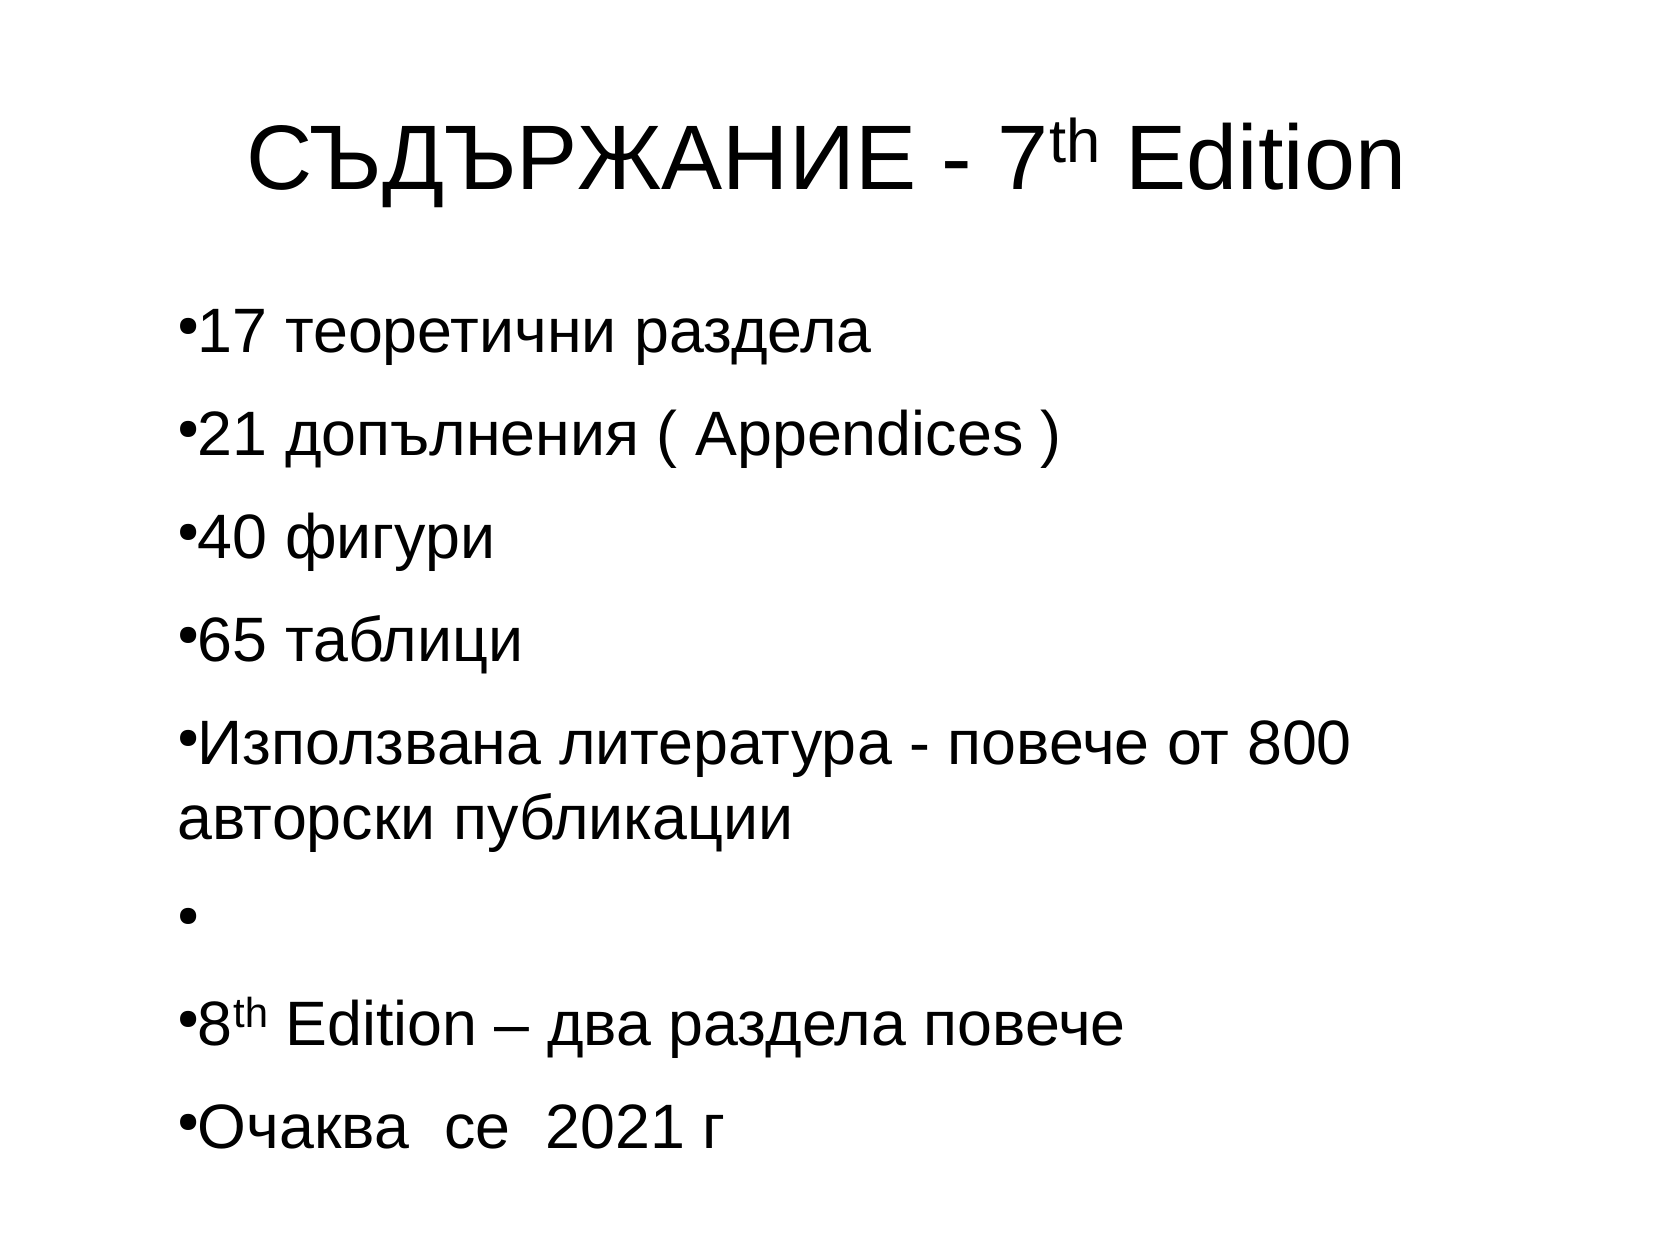

# СЪДЪРЖАНИЕ - 7th Edition
17 теоретични раздела
21 допълнения ( Appendices )
40 фигури
65 таблици
Използвана литература - повече от 800 авторски публикации
8th Edition – два раздела повече
Очаква се 2021 г